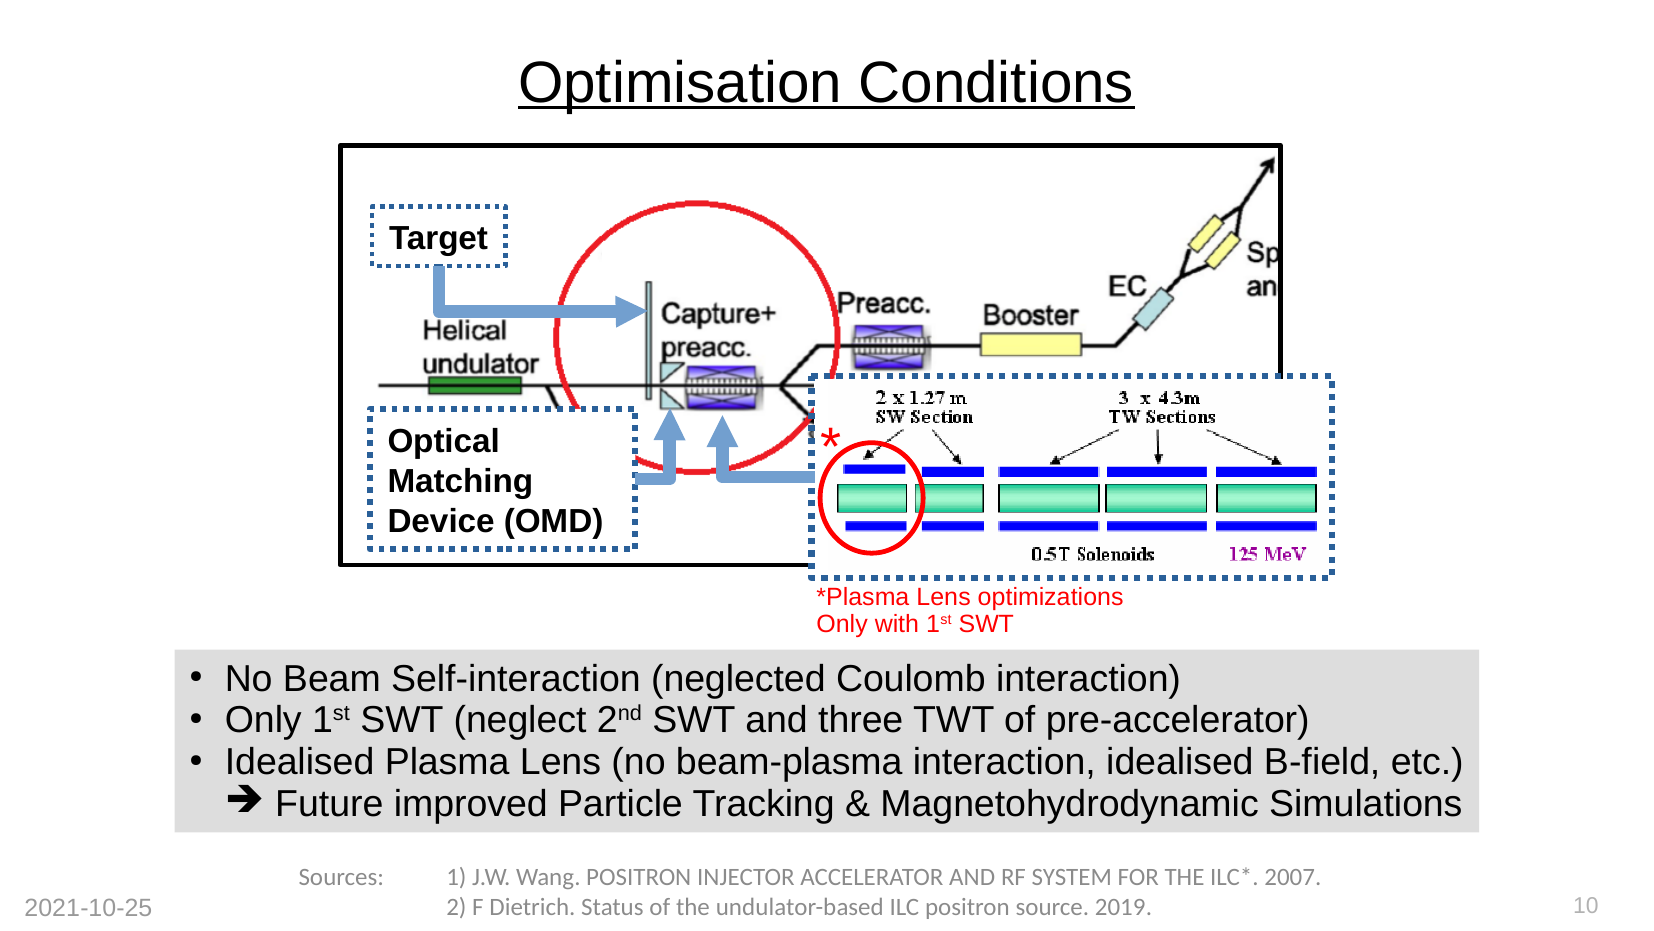

Optimisation Conditions
Target
Optical
Matching
Device (OMD)
*
*Plasma Lens optimizations
Only with 1st SWT
No Beam Self-interaction (neglected Coulomb interaction)
Only 1st SWT (neglect 2nd SWT and three TWT of pre-accelerator)
Idealised Plasma Lens (no beam-plasma interaction, idealised B-field, etc.)
 Future improved Particle Tracking & Magnetohydrodynamic Simulations
Sources: 	1) J.W. Wang. POSITRON INJECTOR ACCELERATOR AND RF SYSTEM FOR THE ILC*. 2007.
		2) F Dietrich. Status of the undulator-based ILC positron source. 2019.
2021-10-25